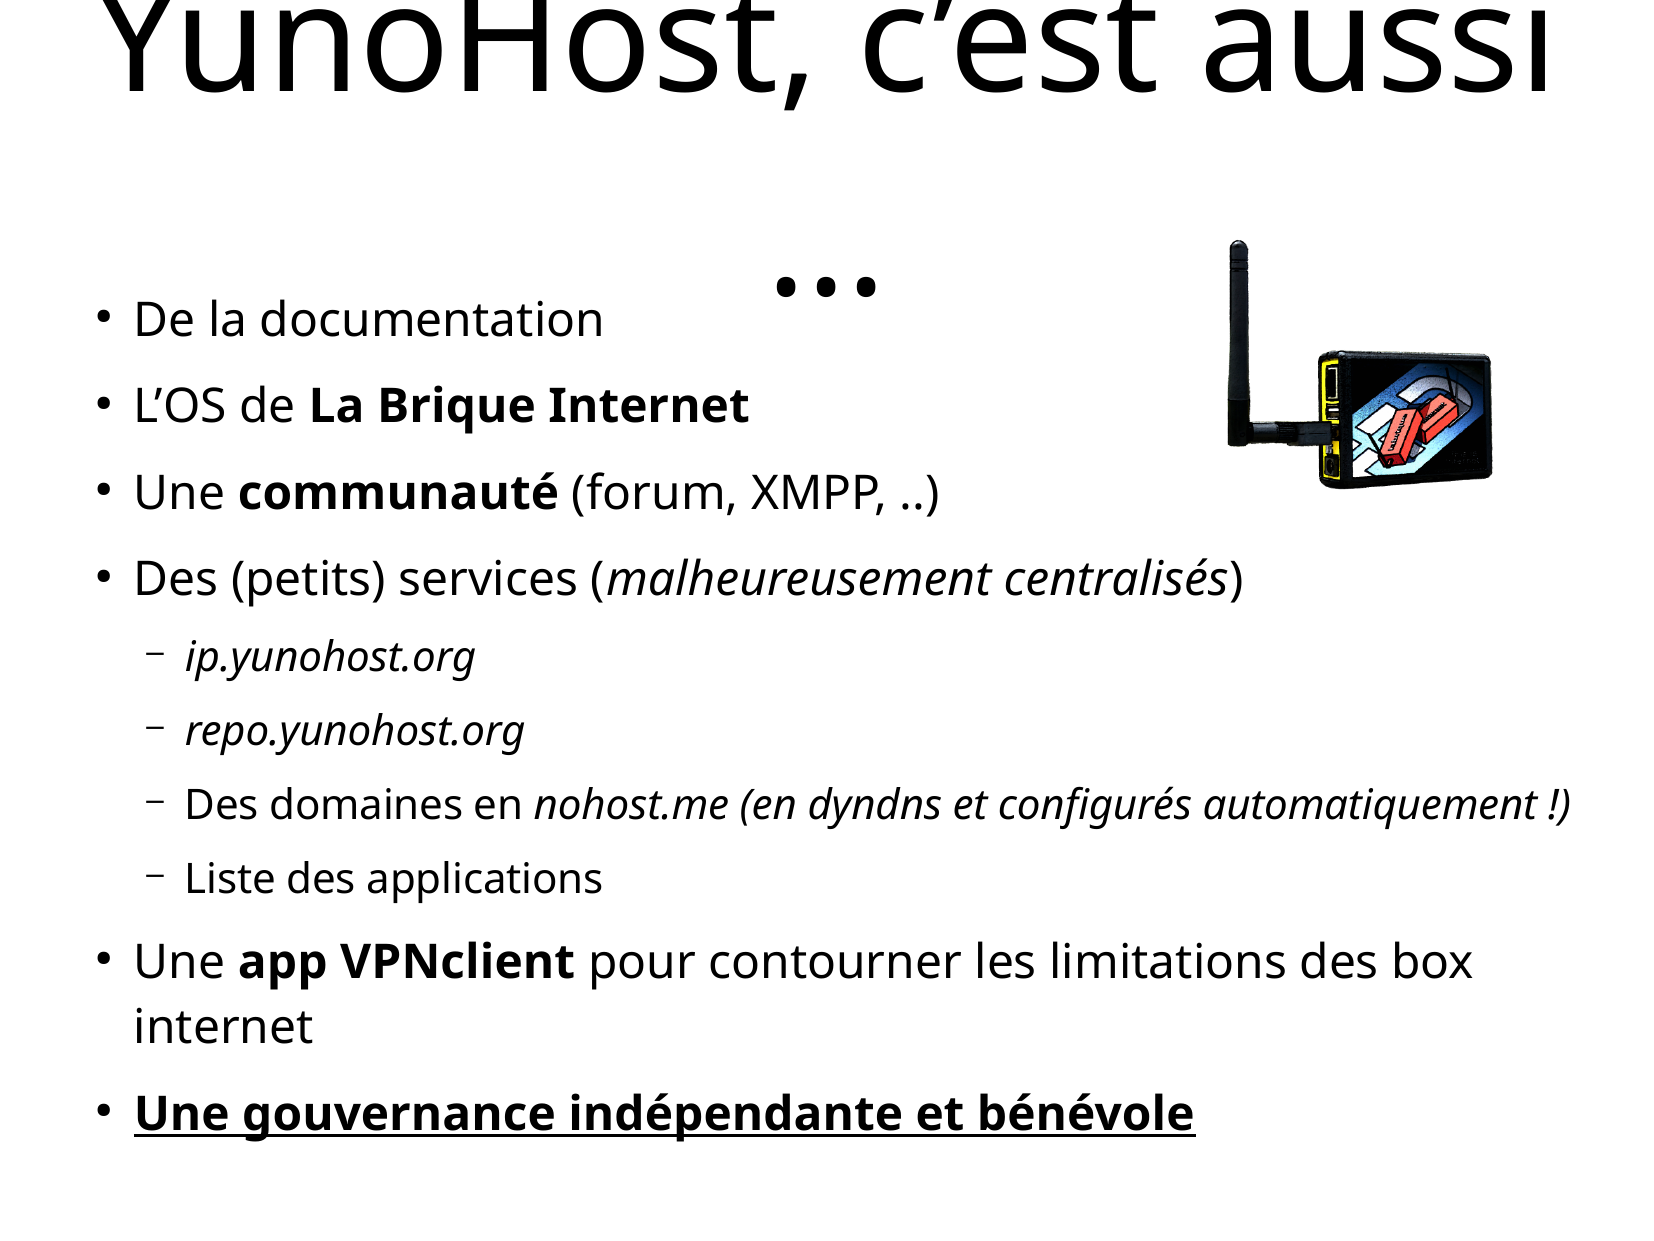

# YunoHost, c’est aussi ...
De la documentation
L’OS de La Brique Internet
Une communauté (forum, XMPP, ..)
Des (petits) services (malheureusement centralisés)
ip.yunohost.org
repo.yunohost.org
Des domaines en nohost.me (en dyndns et configurés automatiquement !)
Liste des applications
Une app VPNclient pour contourner les limitations des box internet
Une gouvernance indépendante et bénévole